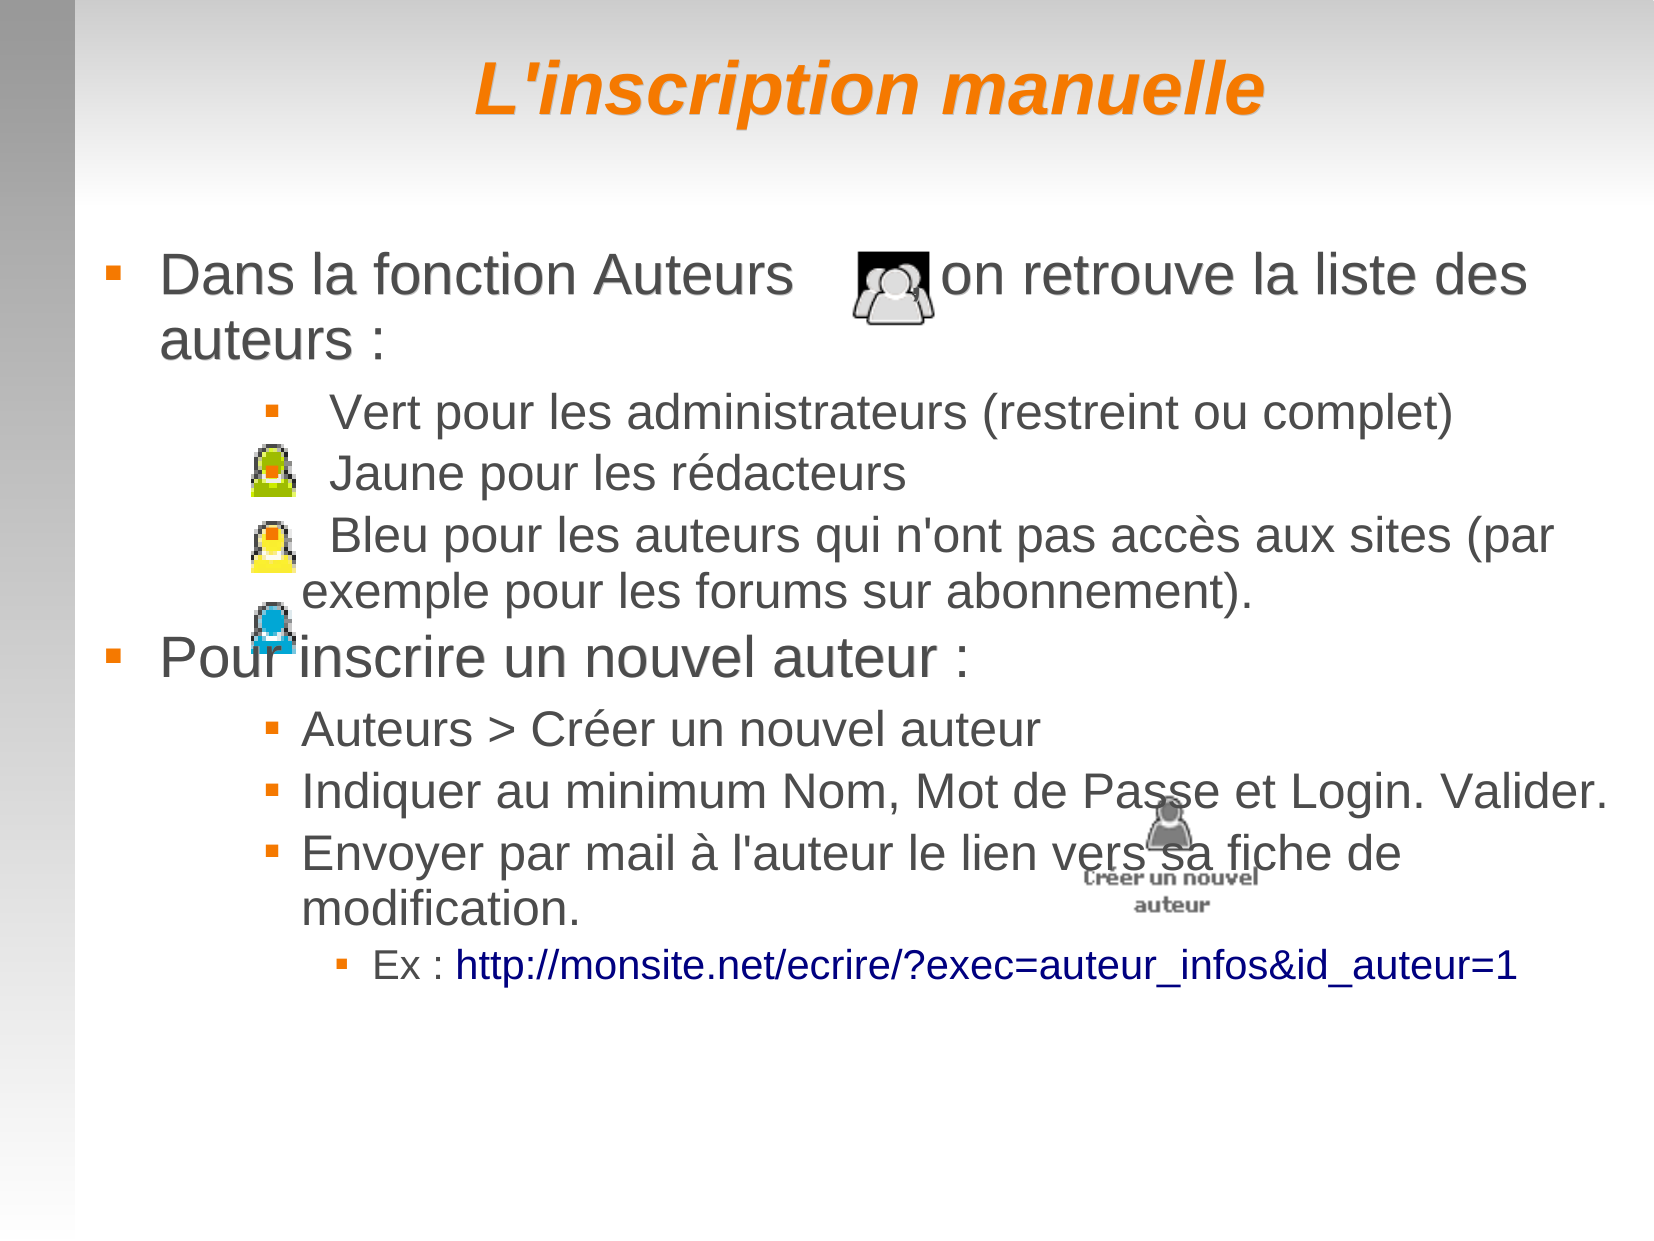

# L'inscription manuelle
Dans la fonction Auteurs , on retrouve la liste des auteurs :
 Vert pour les administrateurs (restreint ou complet)
 Jaune pour les rédacteurs
 Bleu pour les auteurs qui n'ont pas accès aux sites (par exemple pour les forums sur abonnement).
Pour inscrire un nouvel auteur :
Auteurs > Créer un nouvel auteur
Indiquer au minimum Nom, Mot de Passe et Login. Valider.
Envoyer par mail à l'auteur le lien vers sa fiche de modification.
Ex : http://monsite.net/ecrire/?exec=auteur_infos&id_auteur=1